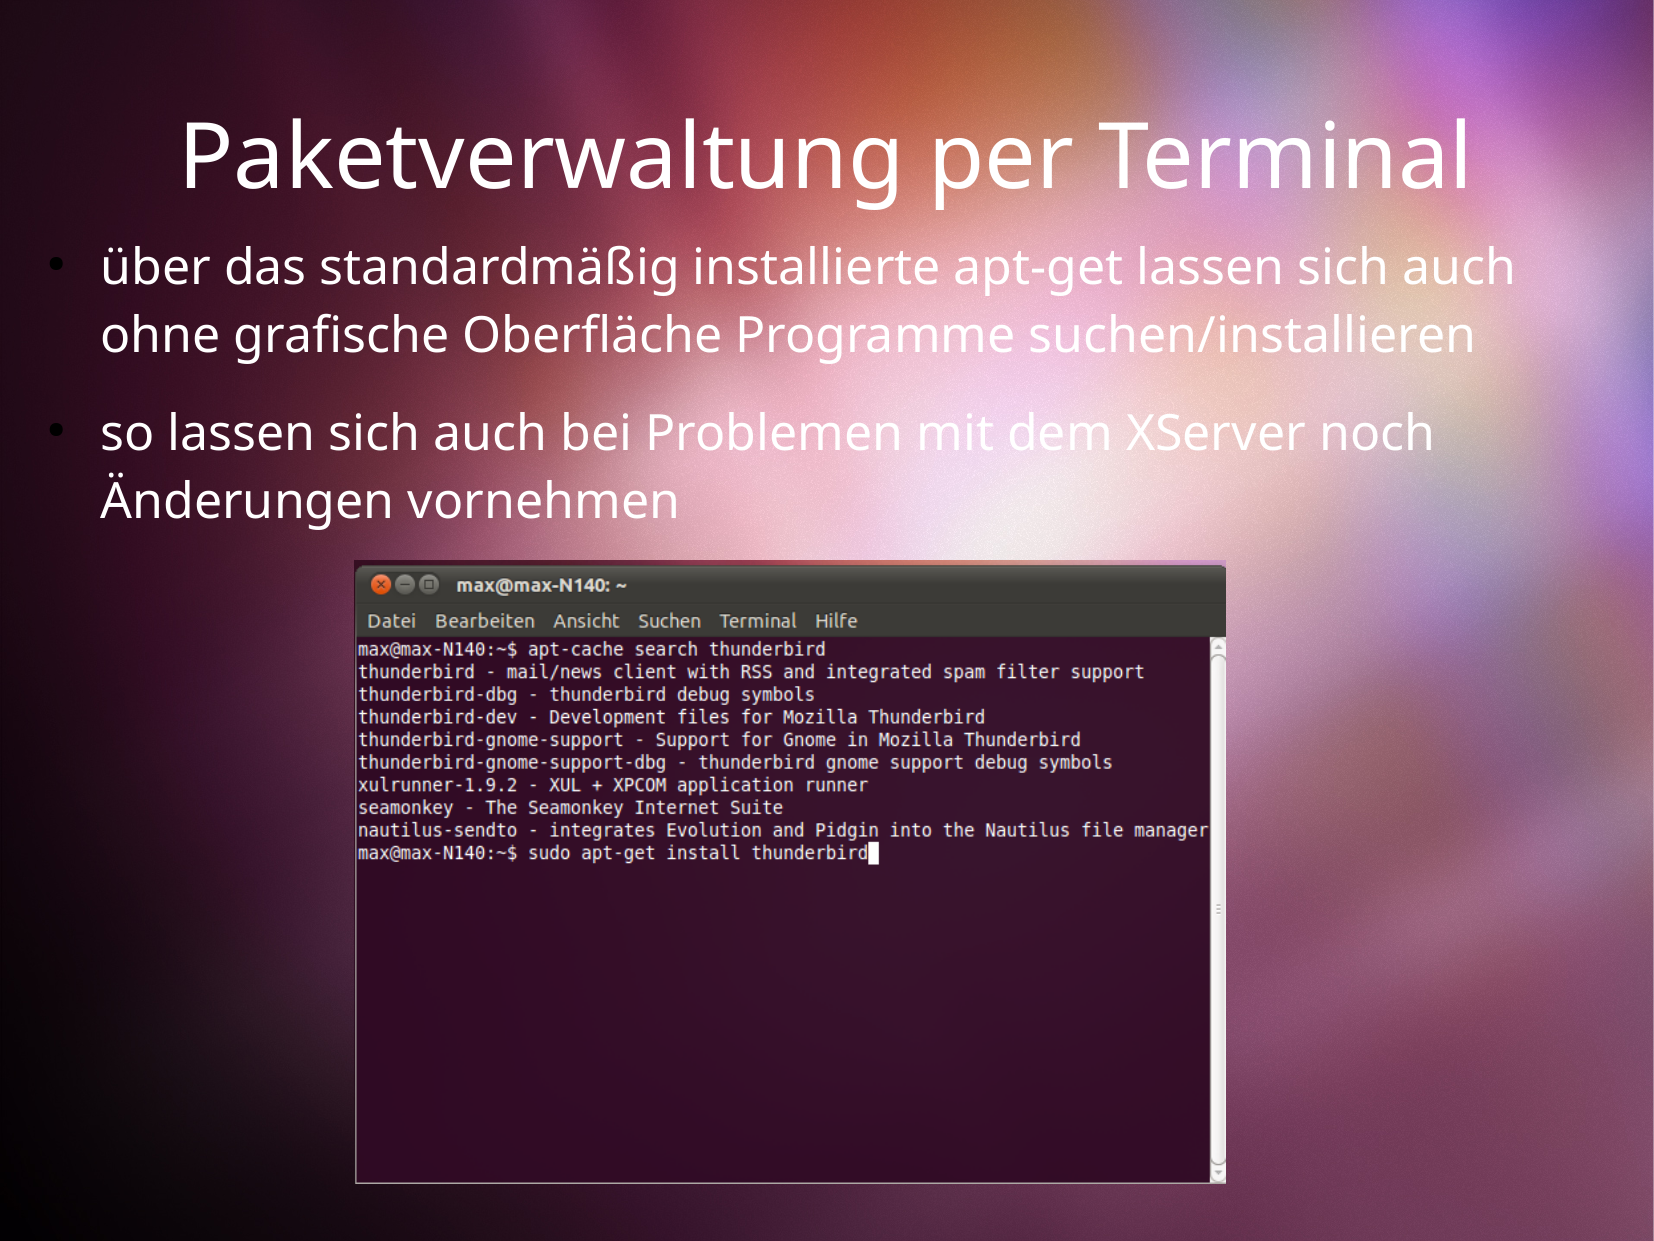

# Paketverwaltung per Terminal
über das standardmäßig installierte apt-get lassen sich auch ohne grafische Oberfläche Programme suchen/installieren
so lassen sich auch bei Problemen mit dem XServer noch Änderungen vornehmen